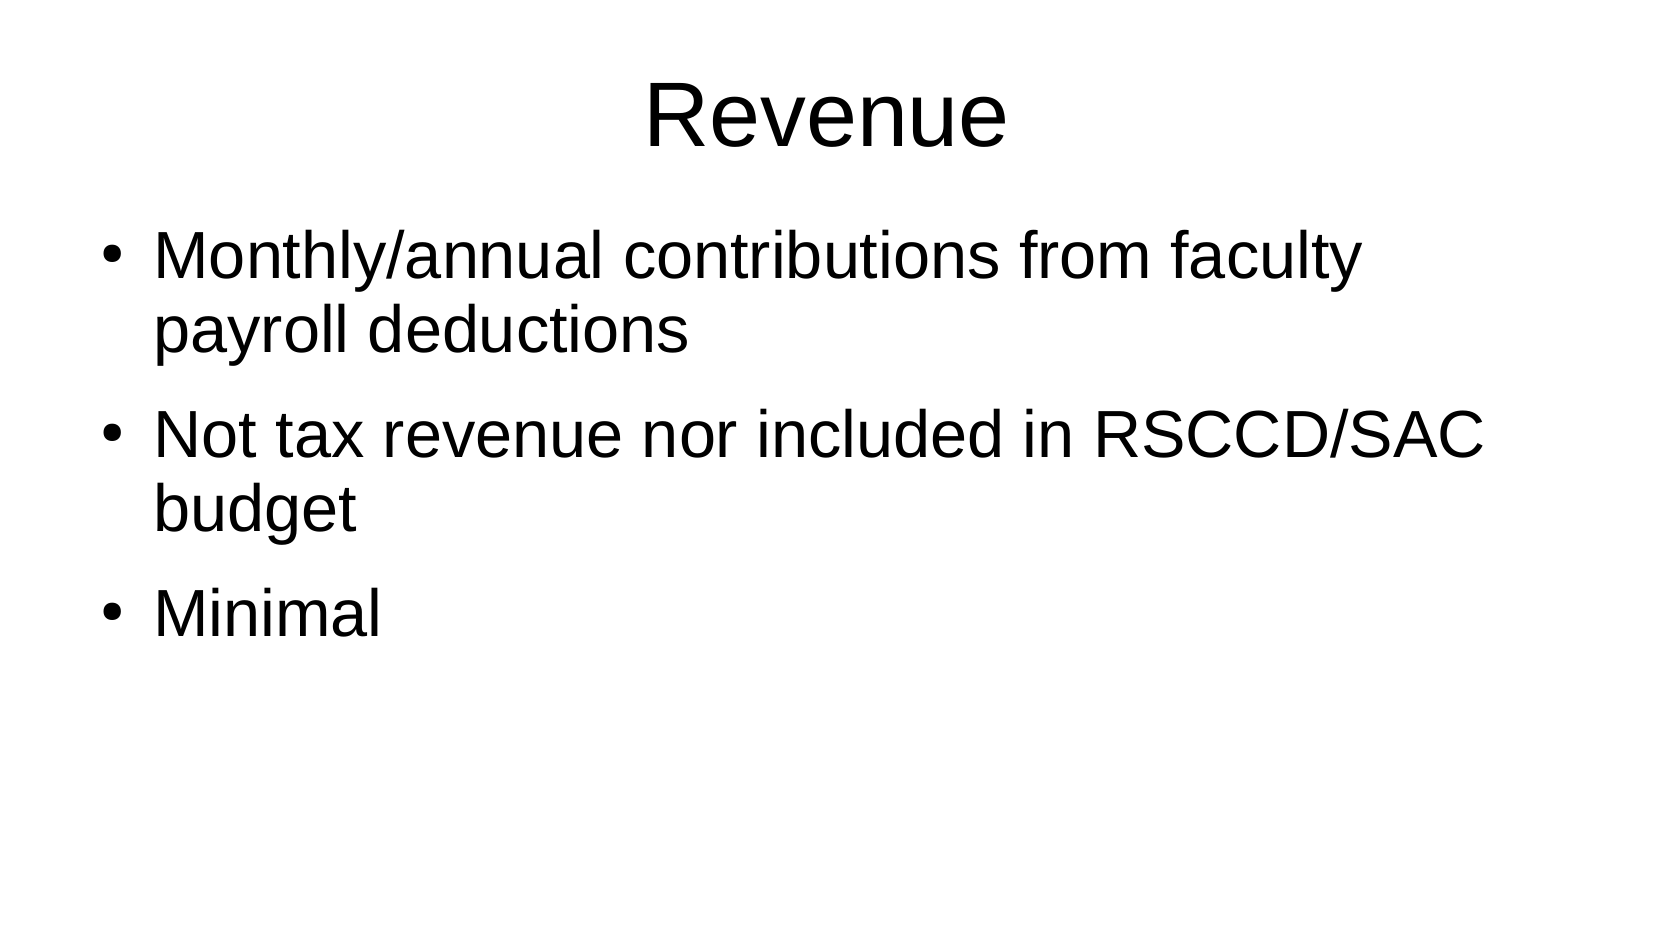

# Revenue
Monthly/annual contributions from faculty payroll deductions
Not tax revenue nor included in RSCCD/SAC budget
Minimal